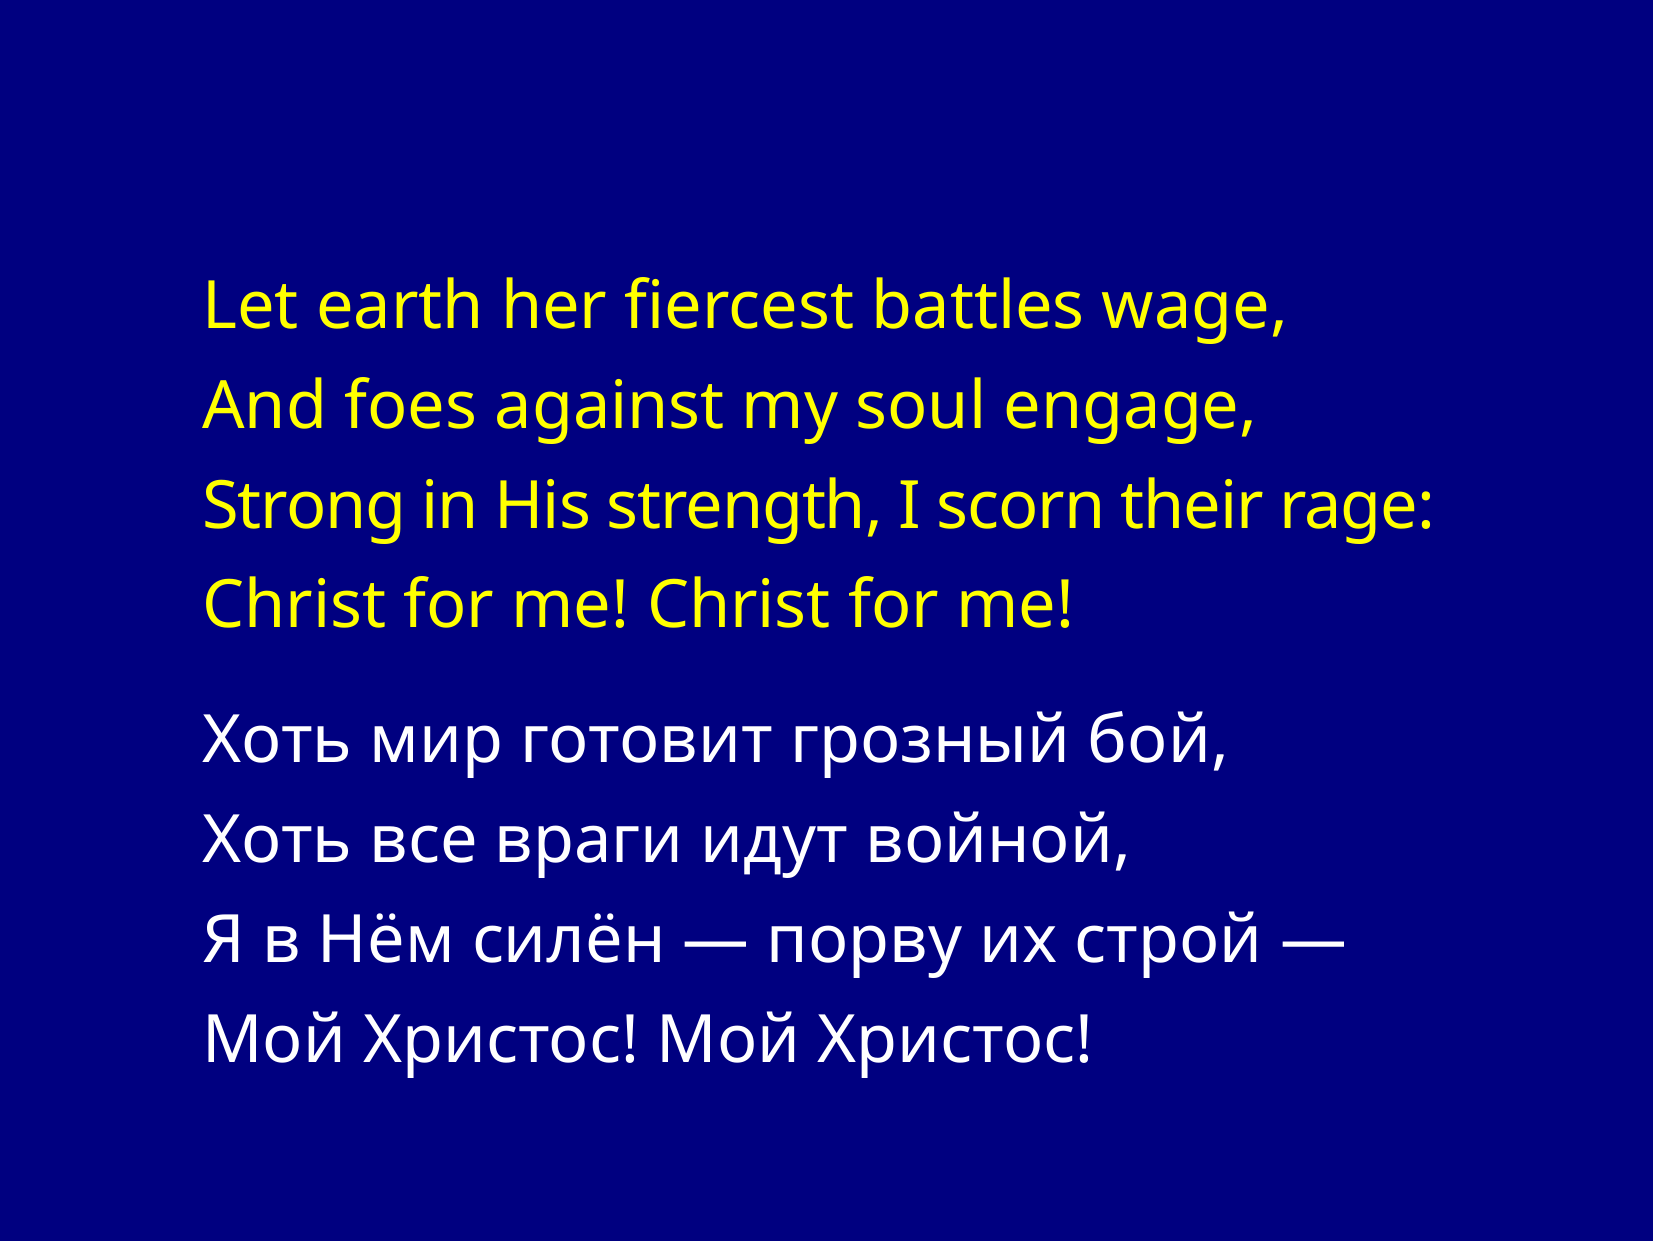

Let earth her fiercest battles wage,
	And foes against my soul engage,
	Strong in His strength, I scorn their rage:
	Christ for me! Christ for me!
	Хоть мир готовит грозный бой,
	Хоть все враги идут войной,
	Я в Нём силён — порву их строй —
	Мой Христос! Мой Христос!